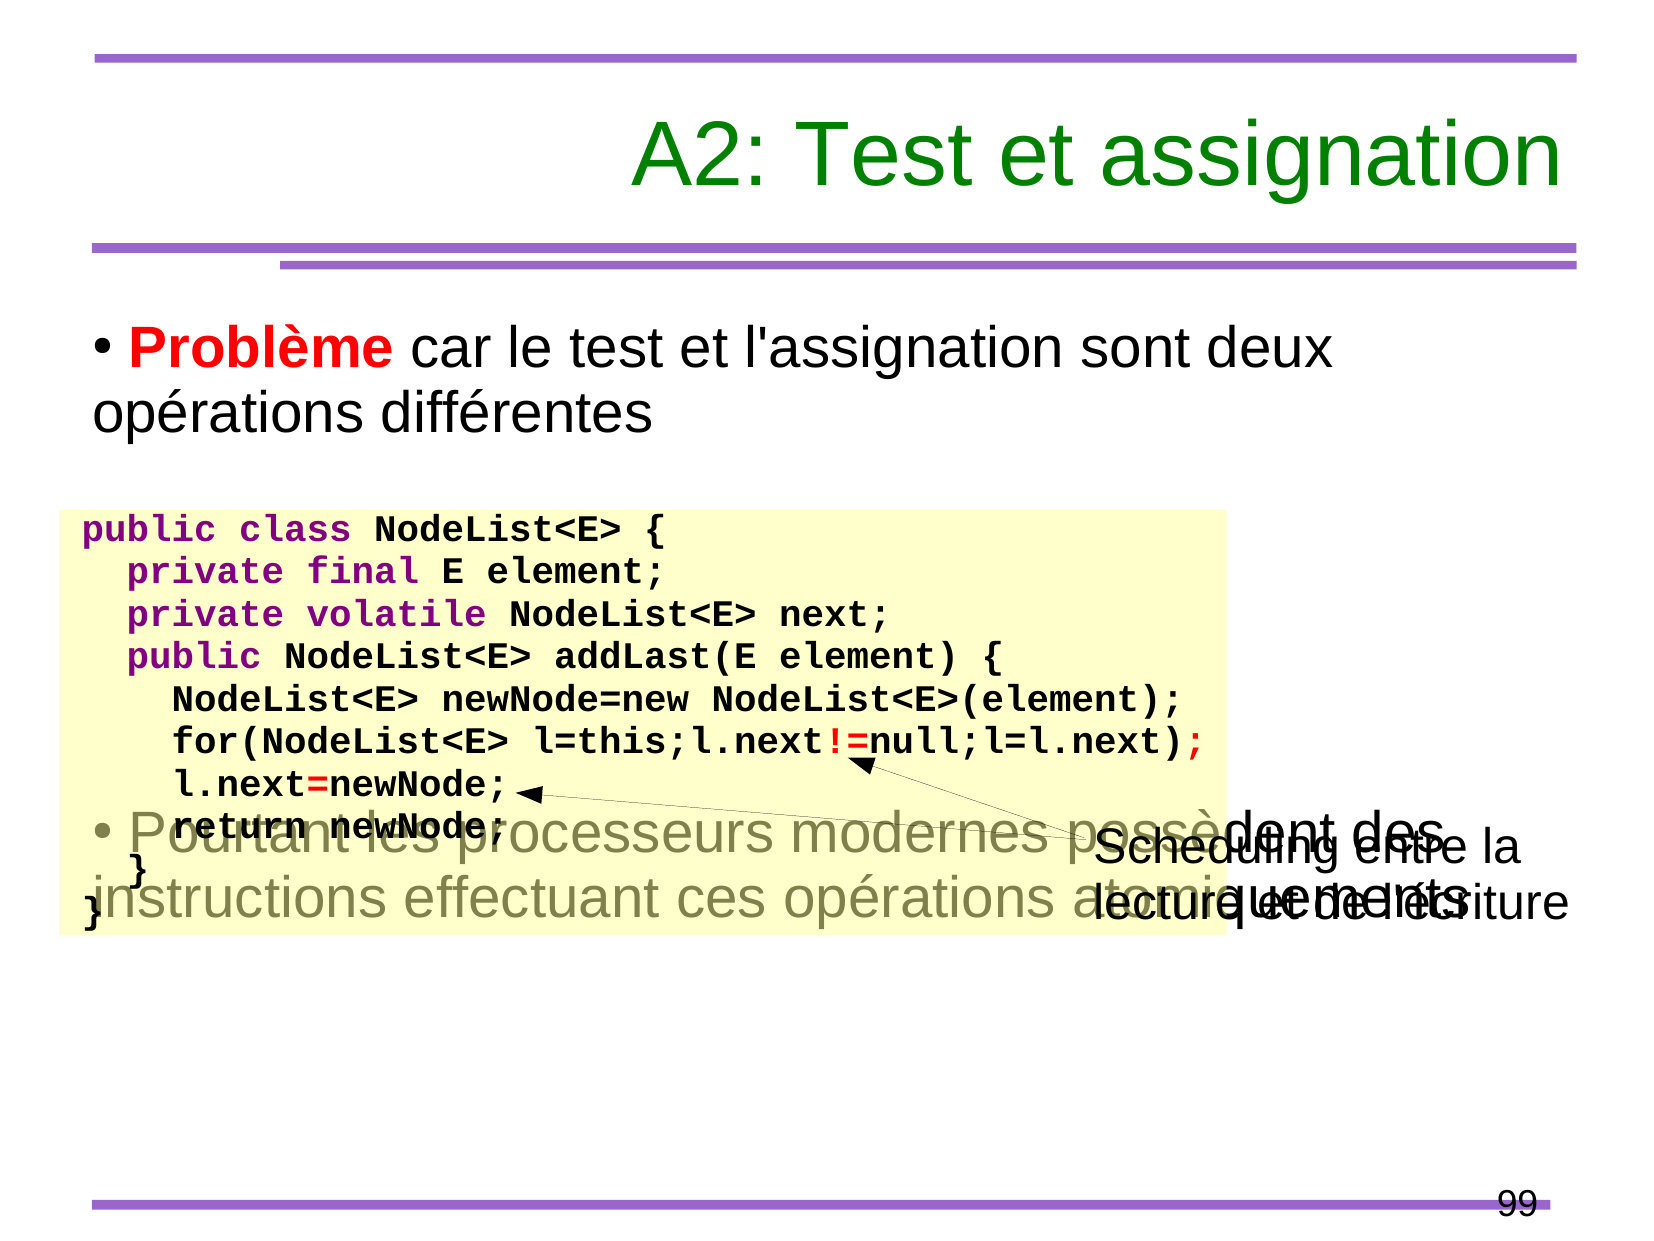

# A2: Test et assignation
 Problème car le test et l'assignation sont deux opérations différentes
 Pourtant les processeurs modernes possèdent des instructions effectuant ces opérations atomiquements
 public class NodeList<E> {
 private final E element;
 private volatile NodeList<E> next;
 public NodeList<E> addLast(E element) {
 NodeList<E> newNode=new NodeList<E>(element);
 for(NodeList<E> l=this;l.next!=null;l=l.next);
 l.next=newNode;
 return newNode;
 }
 }
Scheduling entre la lecture et de l'écriture